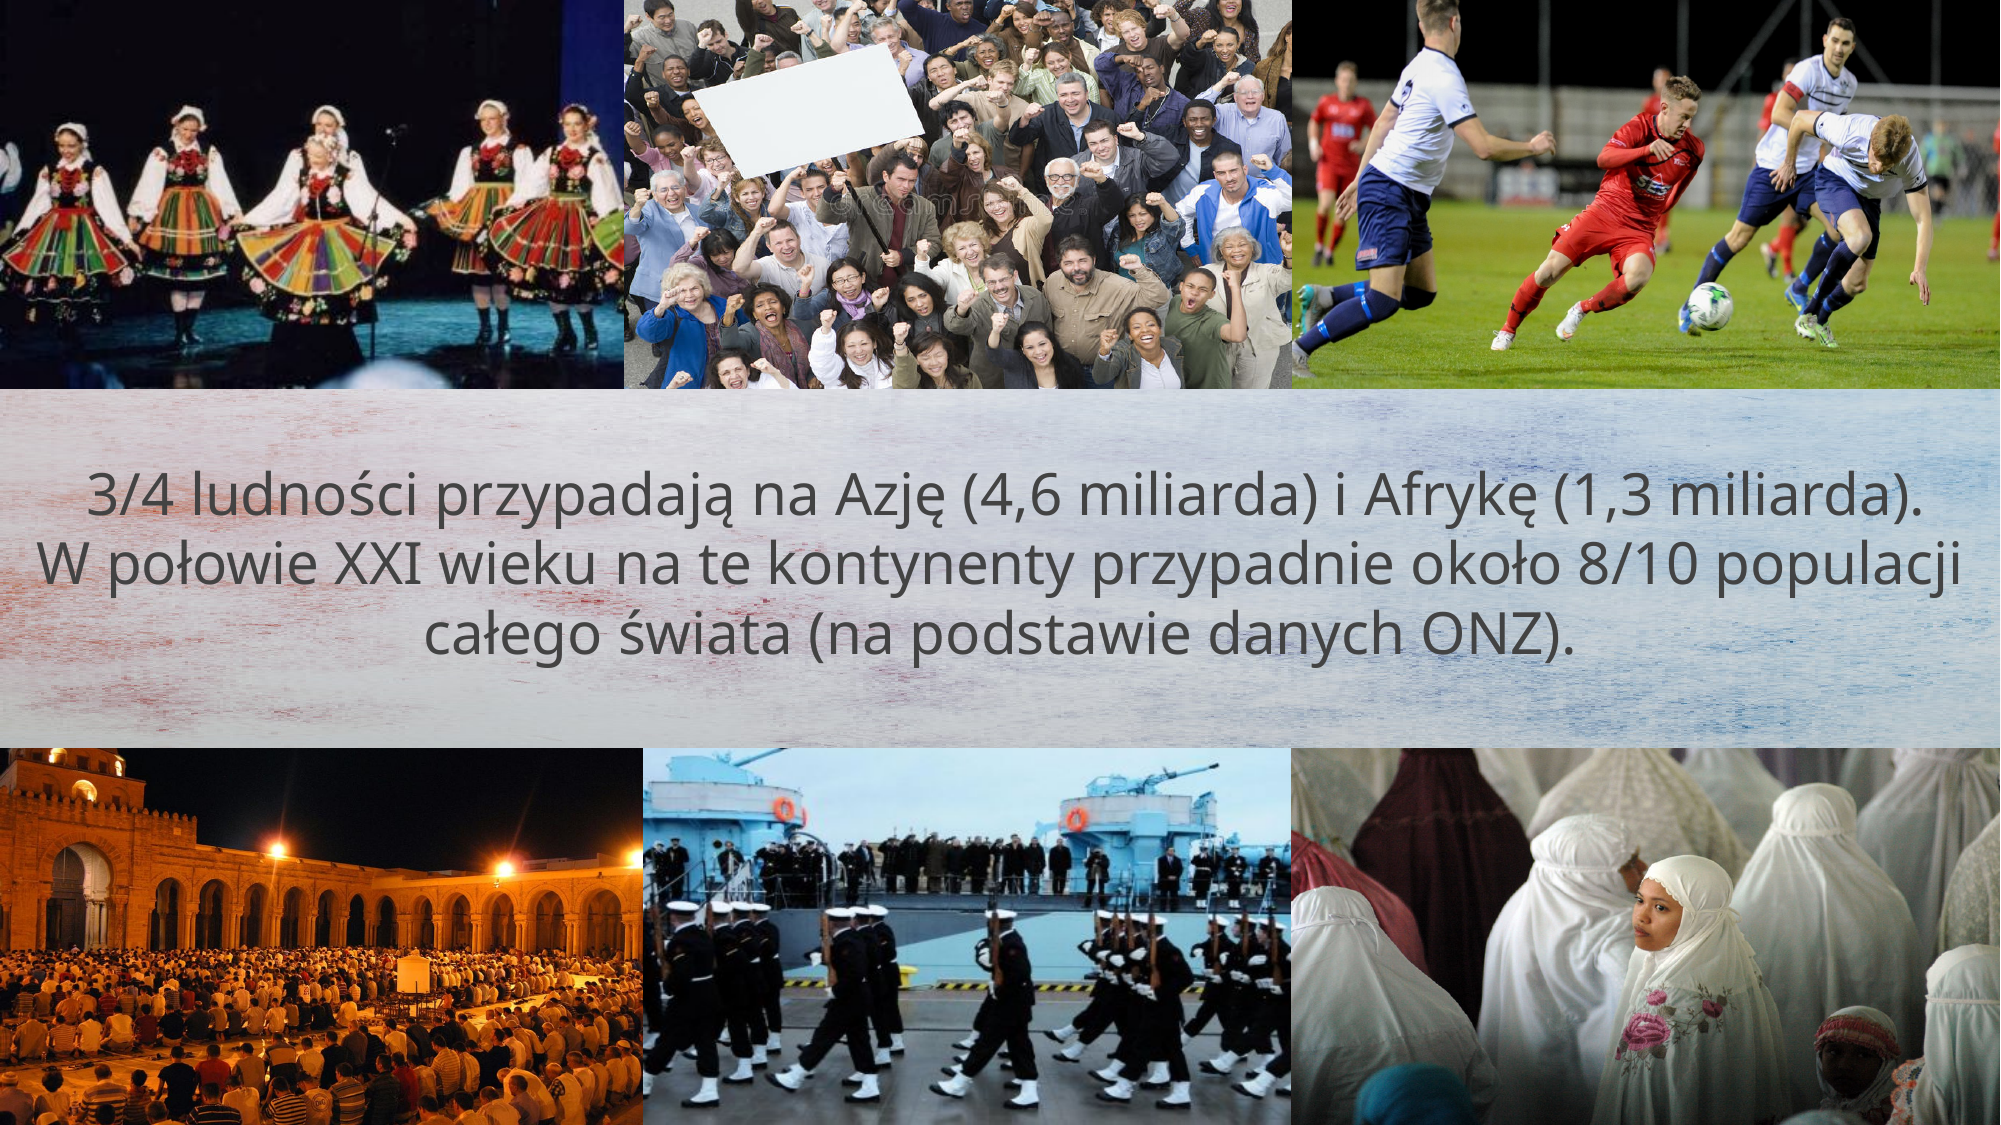

3/4 ludności przypadają na Azję (4,6 miliarda) i Afrykę (1,3 miliarda). W połowie XXI wieku na te kontynenty przypadnie około 8/10 populacji całego świata (na podstawie danych ONZ).